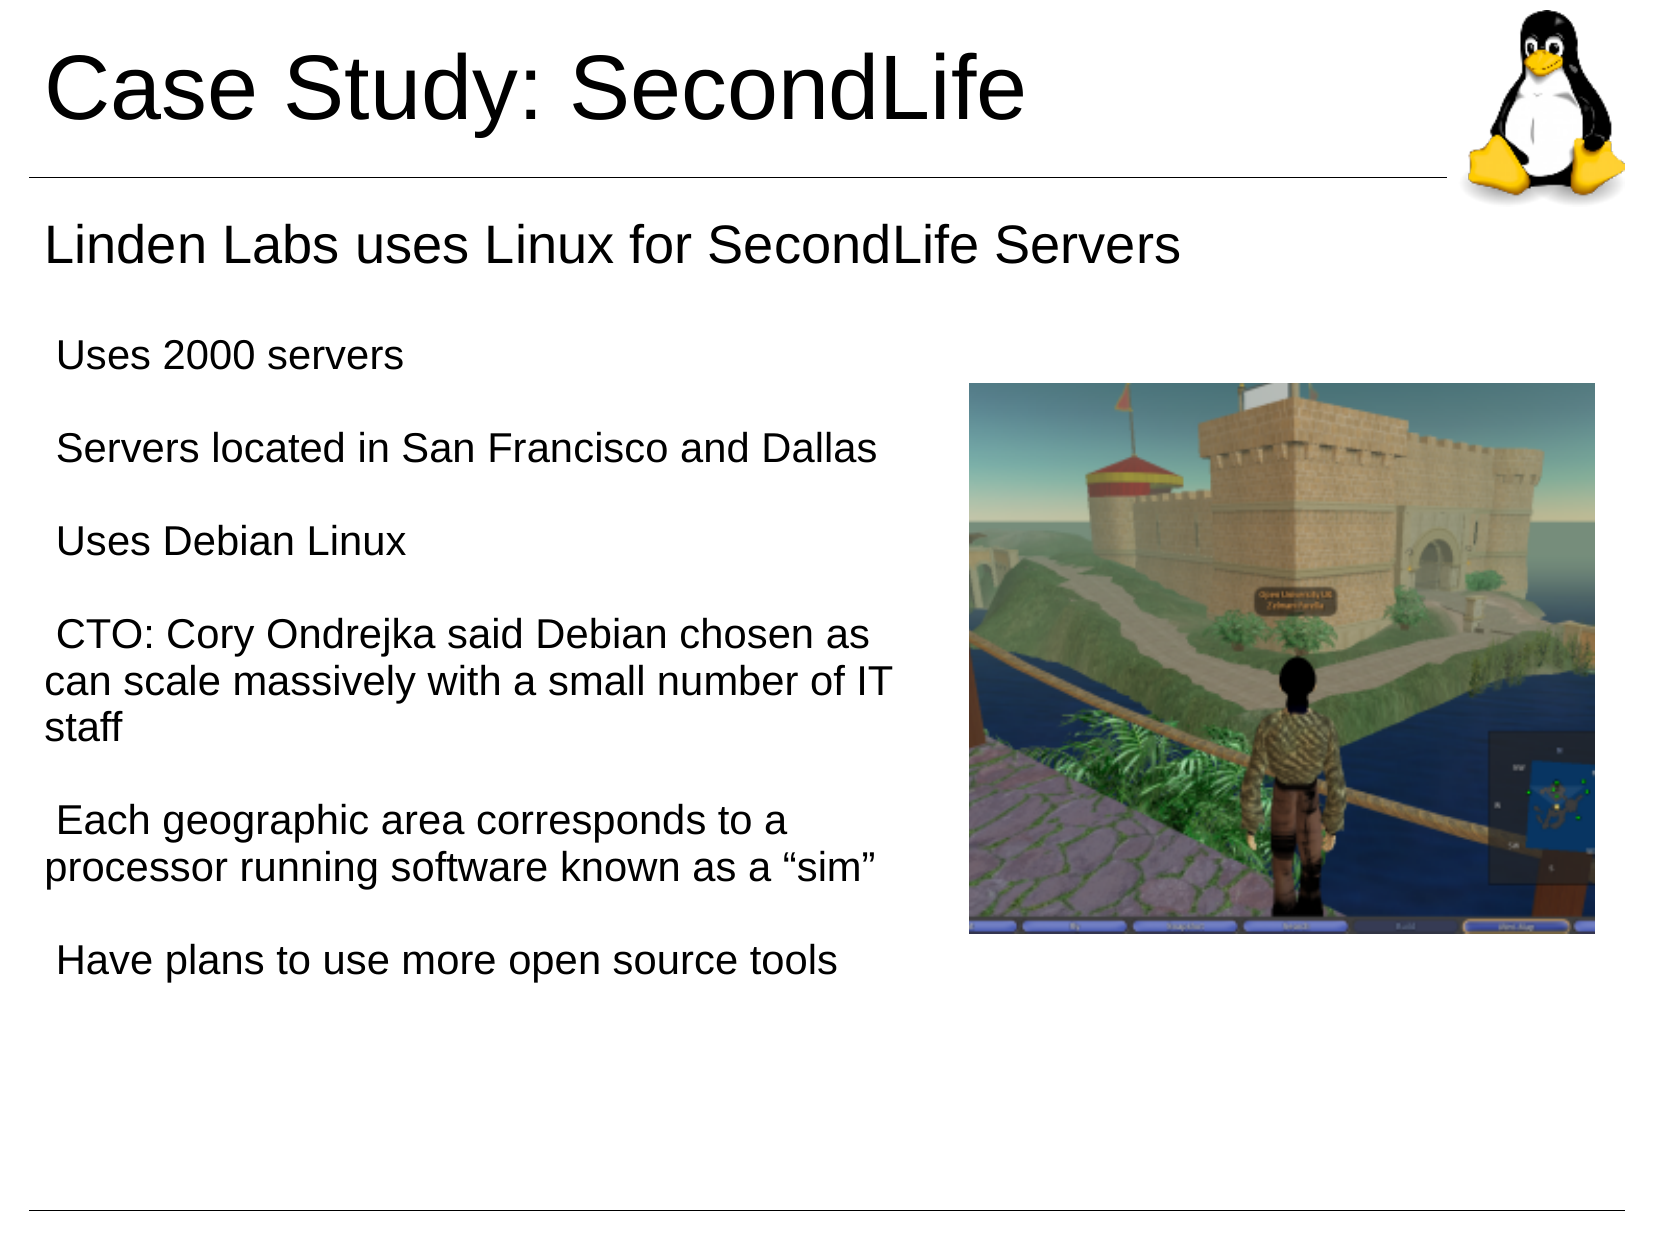

Case Study: SecondLife
Linden Labs uses Linux for SecondLife Servers
 Uses 2000 servers
 Servers located in San Francisco and Dallas
 Uses Debian Linux
 CTO: Cory Ondrejka said Debian chosen as can scale massively with a small number of IT staff
 Each geographic area corresponds to a processor running software known as a “sim”
 Have plans to use more open source tools